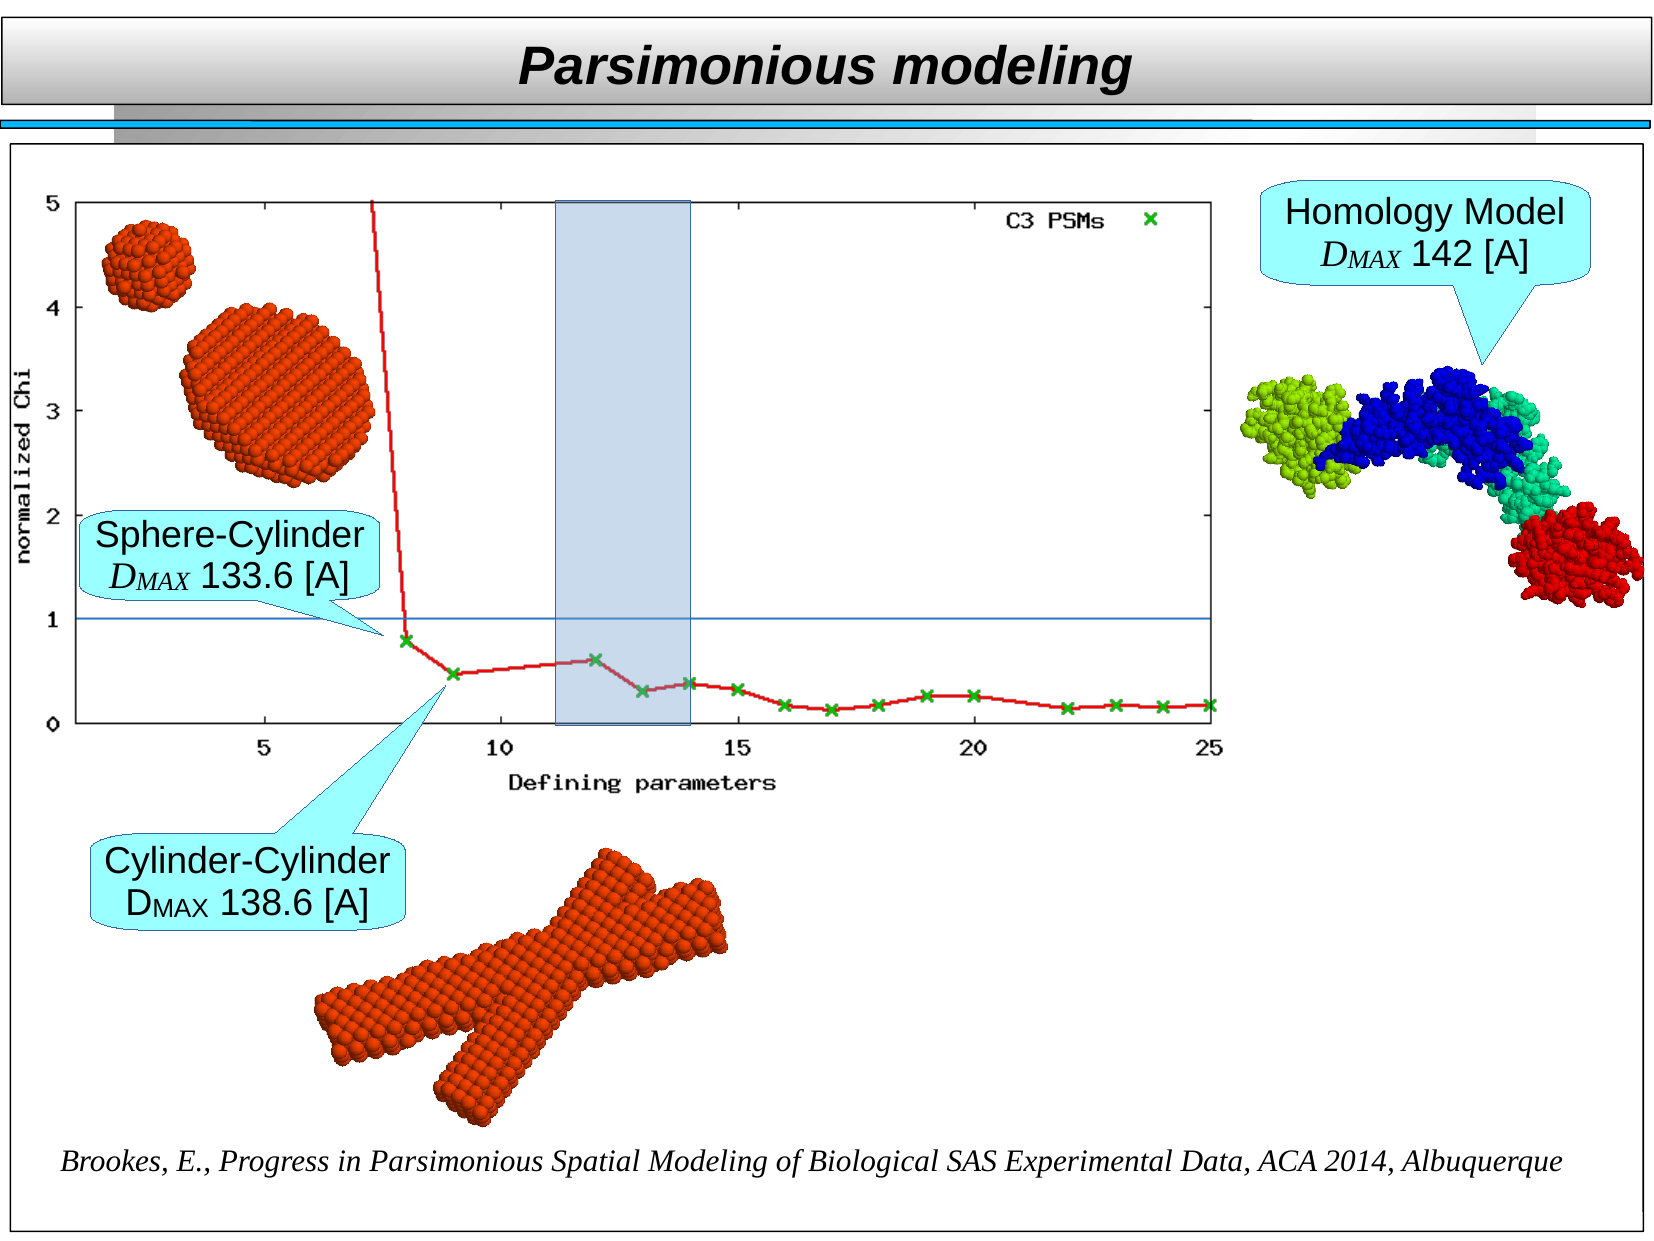

Parsimonious modeling
Homology Model
DMAX 142 [A]
Sphere-Cylinder
DMAX 133.6 [A]
Cylinder-Cylinder
DMAX 138.6 [A]
# Brookes, E., Progress in Parsimonious Spatial Modeling of Biological SAS Experimental Data, ACA 2014, Albuquerque